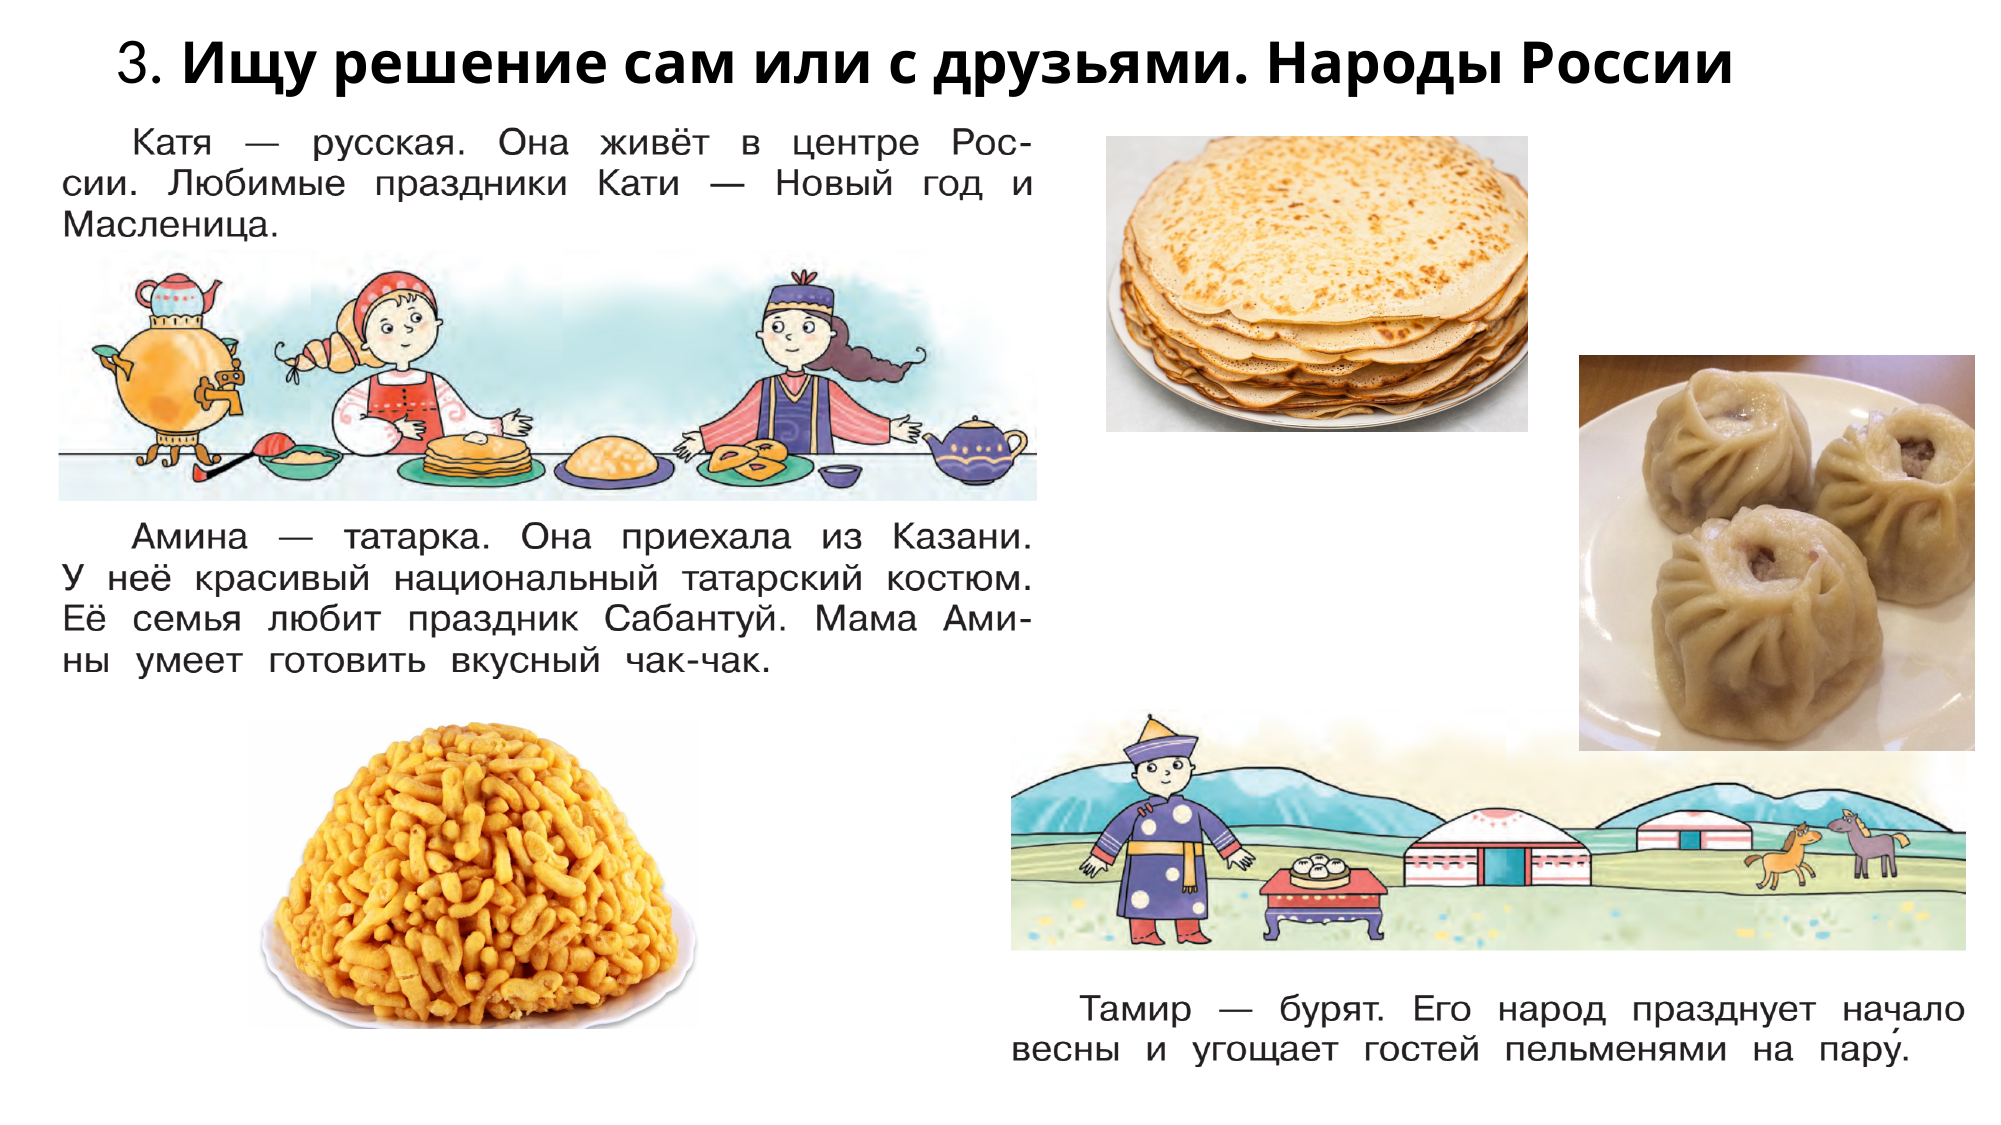

# 3. Ищу решение сам или с друзьями. Народы России